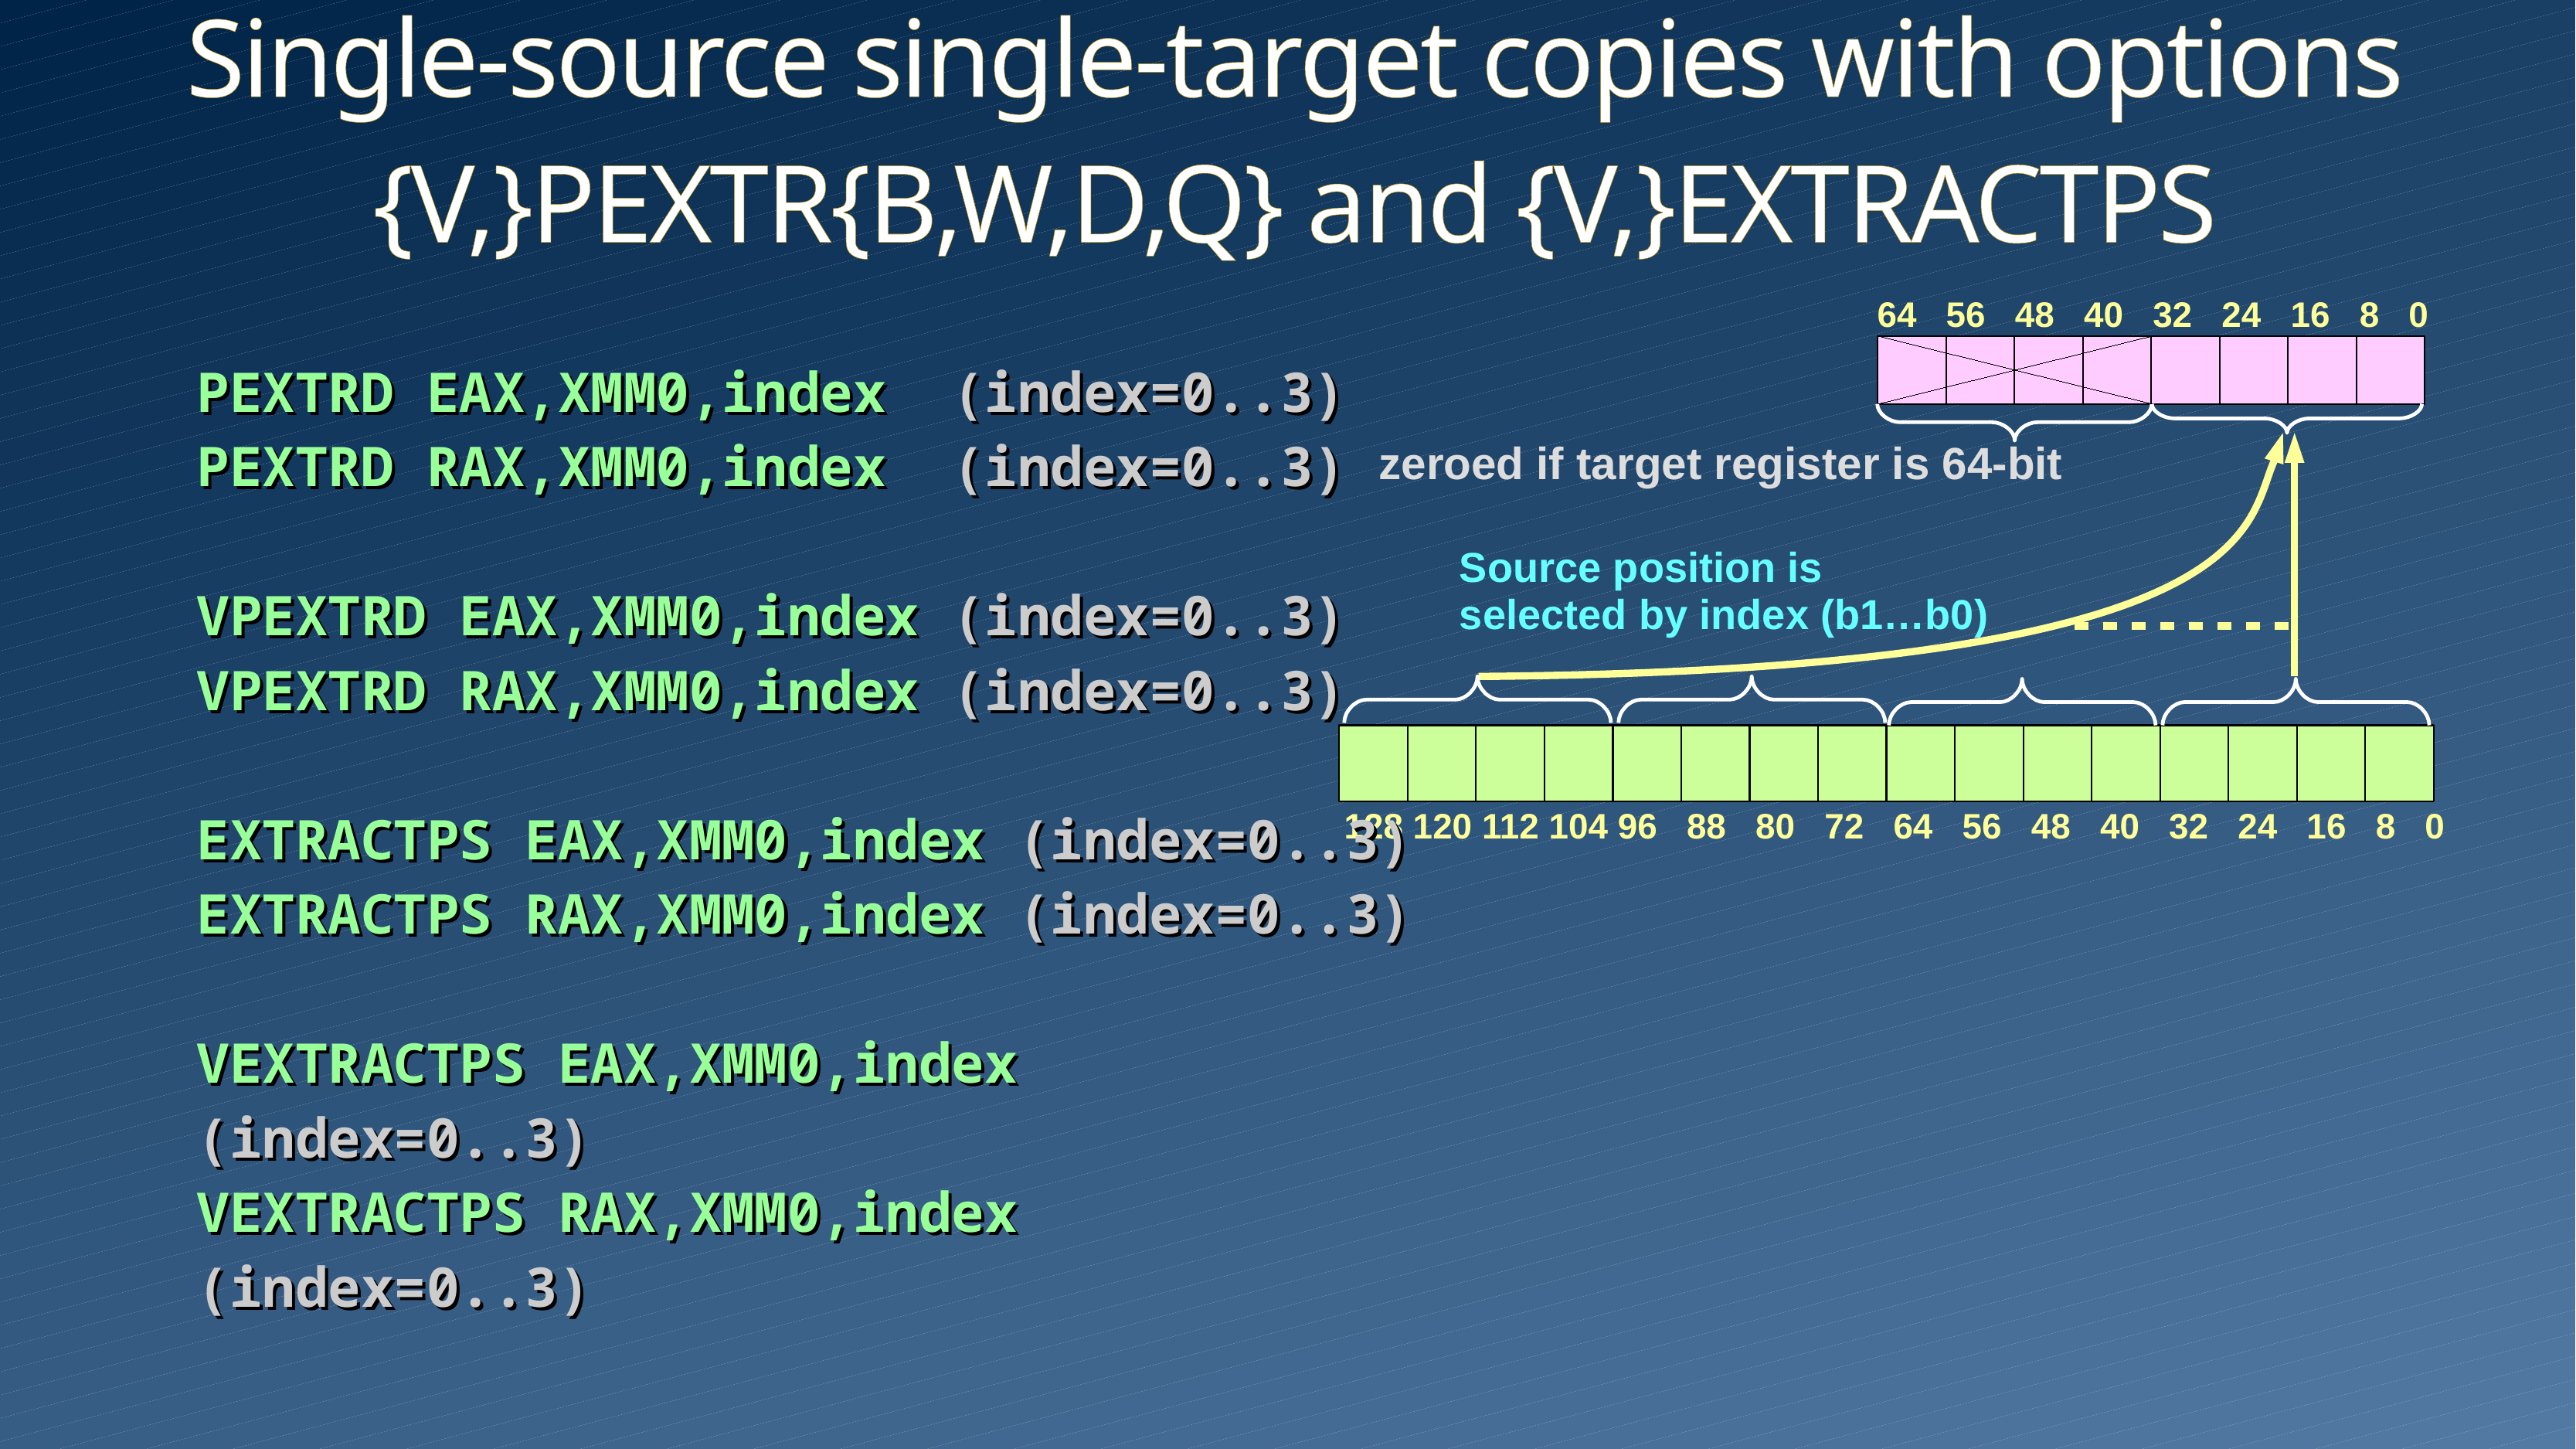

# Single-source single-target copies with options {V,}PEXTR{B,W,D,Q} and {V,}EXTRACTPS
64 56 48 40 32 24 16 8 0
PEXTRD EAX,XMM0,index (index=0..3)
PEXTRD RAX,XMM0,index (index=0..3)
VPEXTRD EAX,XMM0,index (index=0..3)
VPEXTRD RAX,XMM0,index (index=0..3)
EXTRACTPS EAX,XMM0,index (index=0..3)
EXTRACTPS RAX,XMM0,index (index=0..3)
VEXTRACTPS EAX,XMM0,index (index=0..3)
VEXTRACTPS RAX,XMM0,index (index=0..3)
zeroed if target register is 64-bit
Source position is
selected by index (b1…b0)
128 120 112 104 96 88 80 72 64 56 48 40 32 24 16 8 0